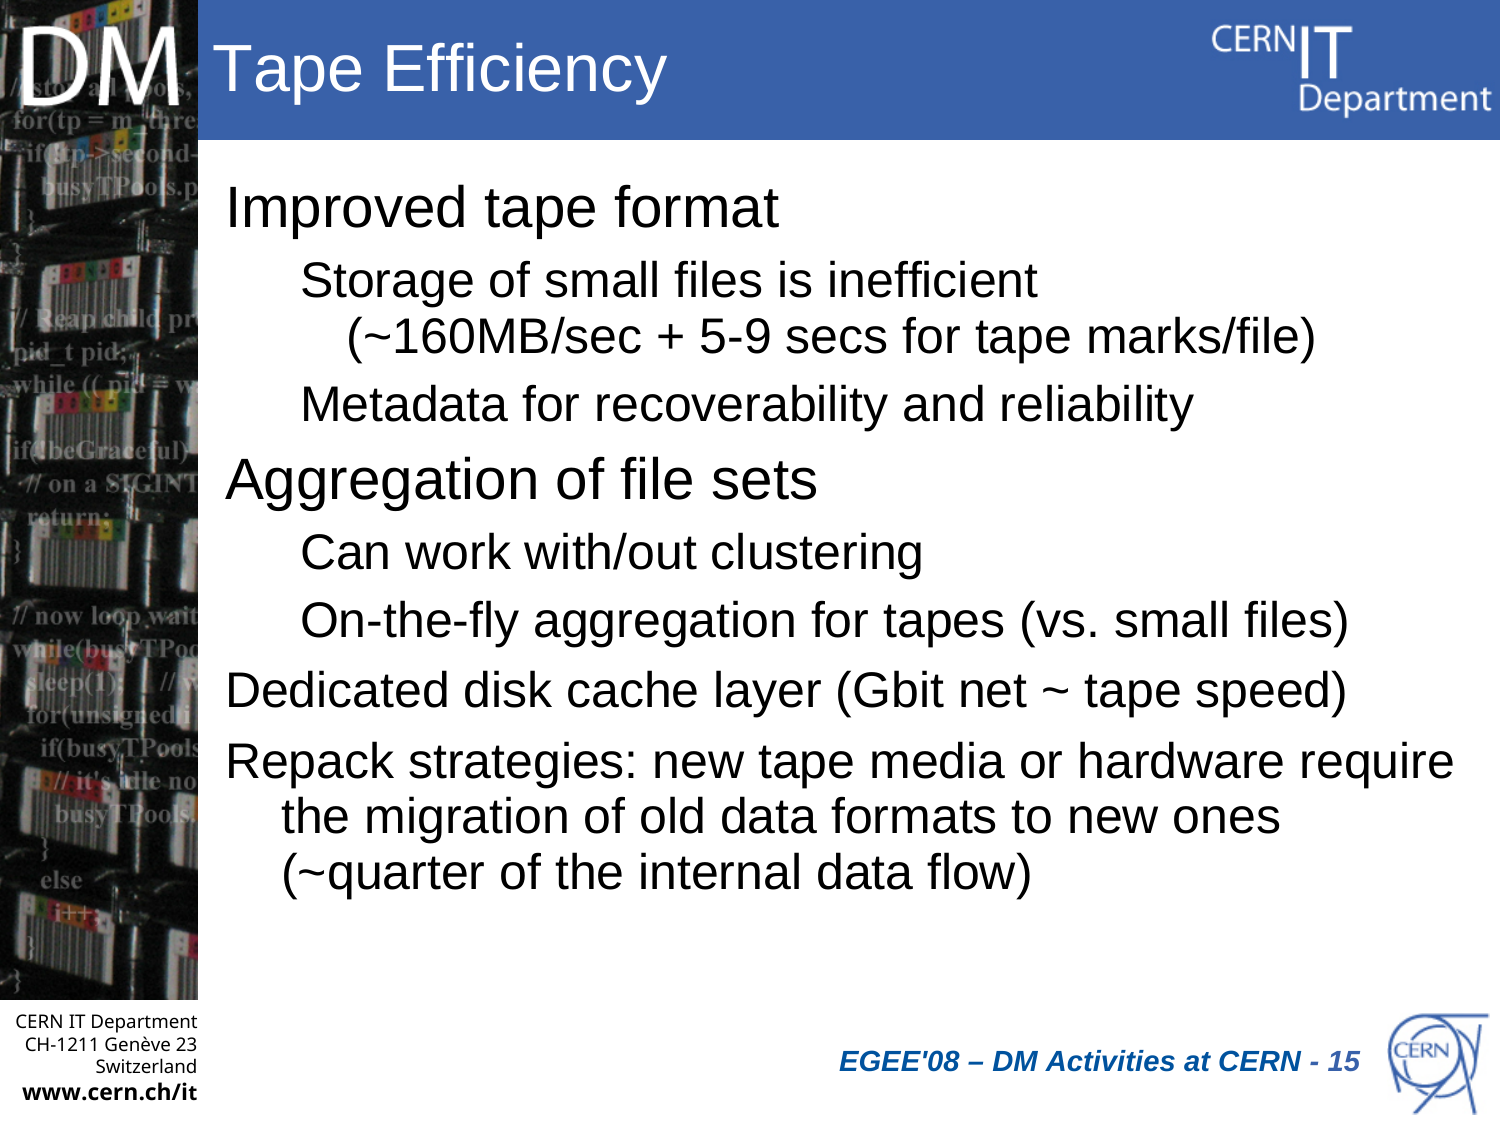

# Tape Efficiency
Improved tape format
Storage of small files is inefficient
(~160MB/sec + 5-9 secs for tape marks/file)
Metadata for recoverability and reliability
Aggregation of file sets
Can work with/out clustering
On-the-fly aggregation for tapes (vs. small files)
Dedicated disk cache layer (Gbit net ~ tape speed)
Repack strategies: new tape media or hardware require the migration of old data formats to new ones
(~quarter of the internal data flow)